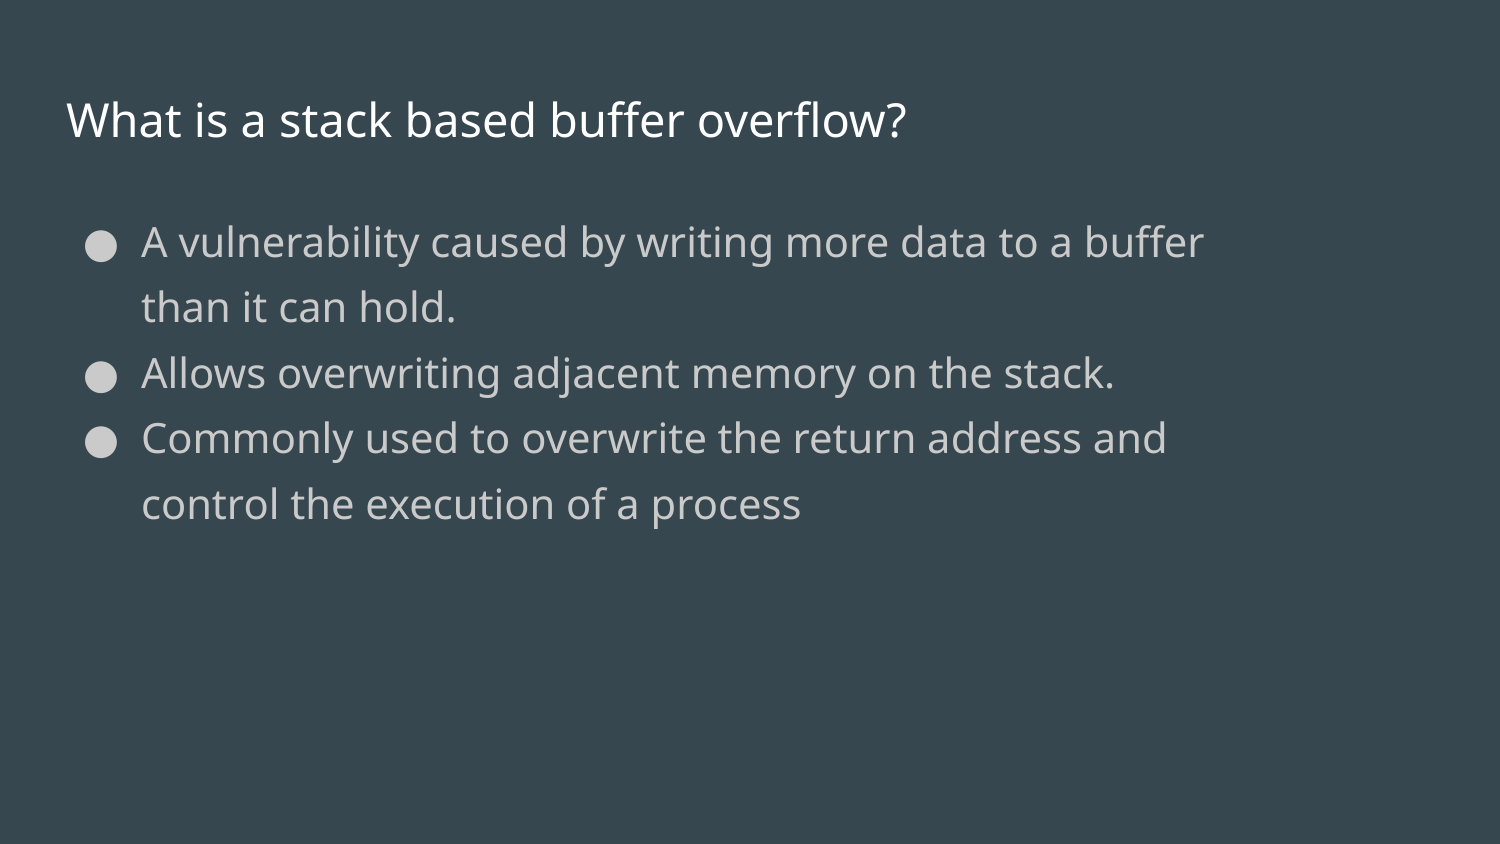

# What is a stack based buffer overflow?
A vulnerability caused by writing more data to a buffer than it can hold.
Allows overwriting adjacent memory on the stack.
Commonly used to overwrite the return address and control the execution of a process